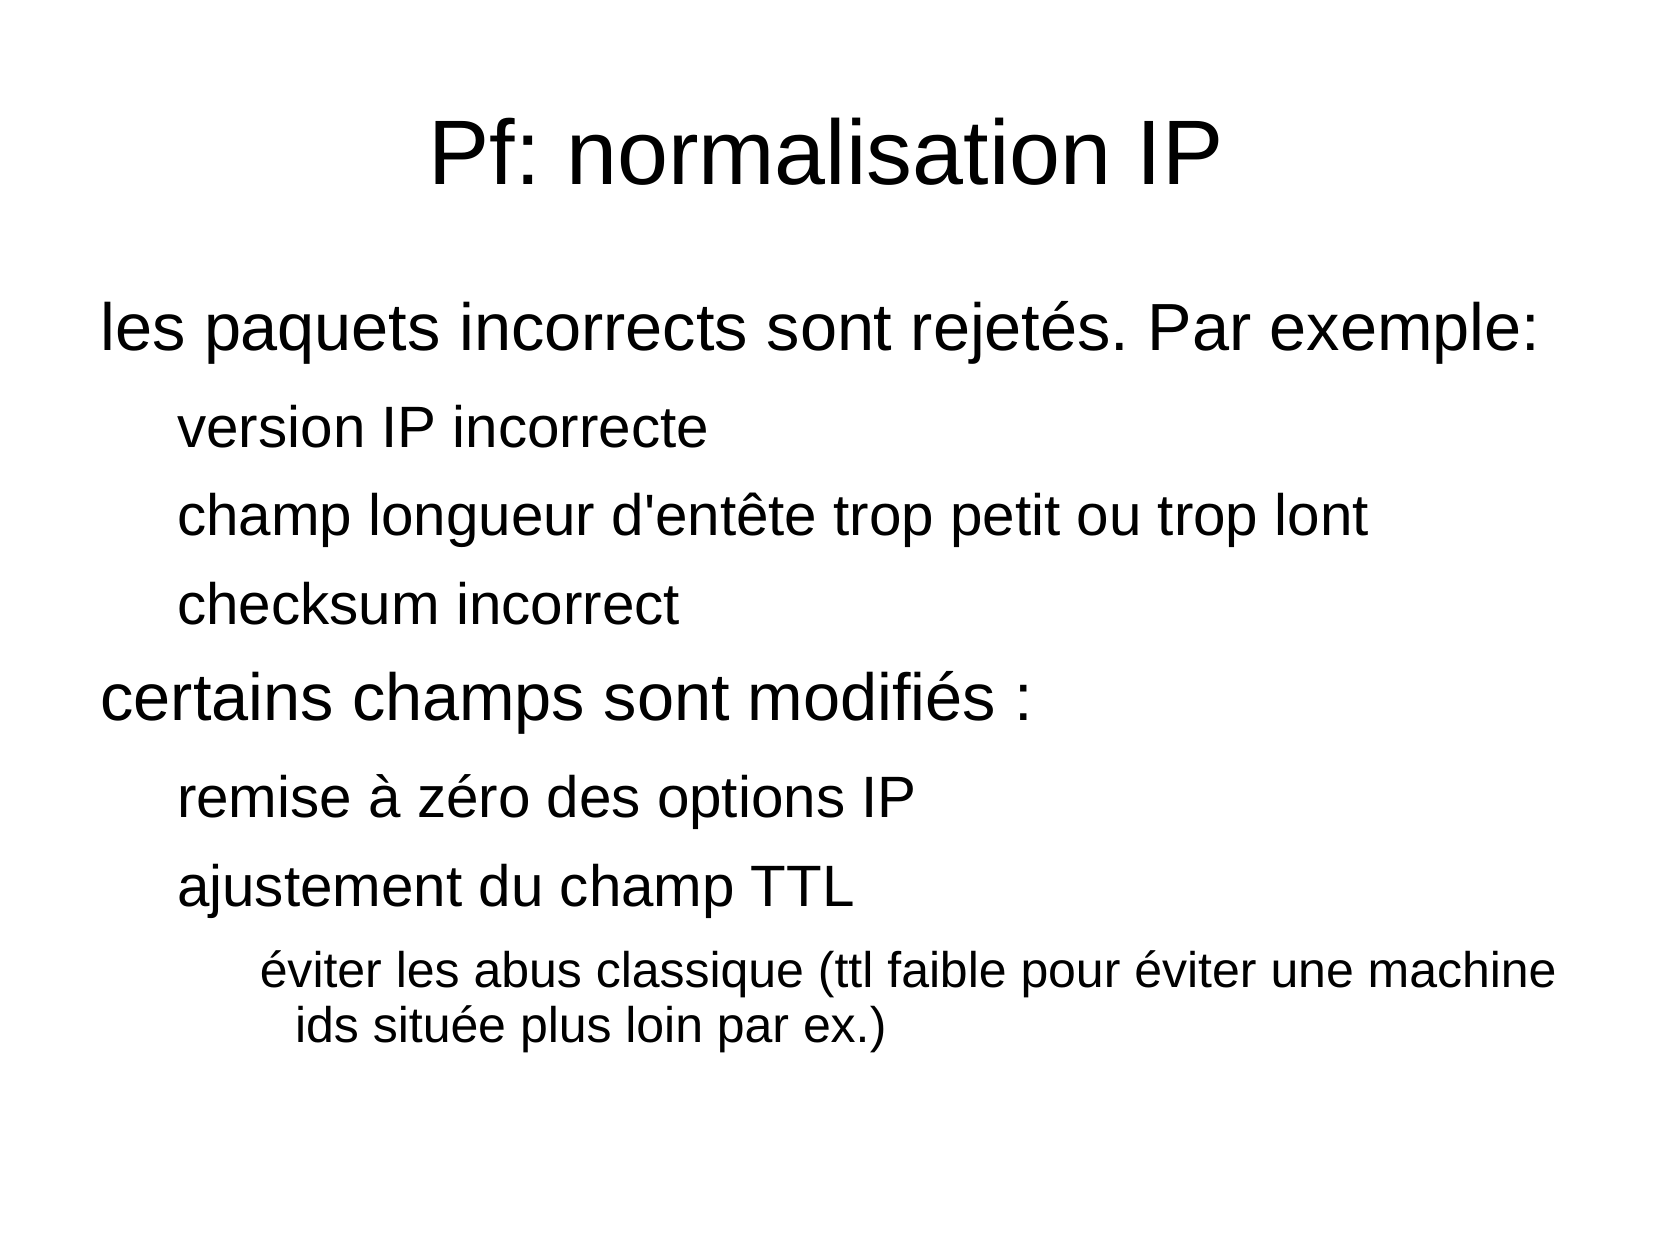

# Pf: normalisation IP
les paquets incorrects sont rejetés. Par exemple:
version IP incorrecte
champ longueur d'entête trop petit ou trop lont
checksum incorrect
certains champs sont modifiés :
remise à zéro des options IP
ajustement du champ TTL
éviter les abus classique (ttl faible pour éviter une machine ids située plus loin par ex.)